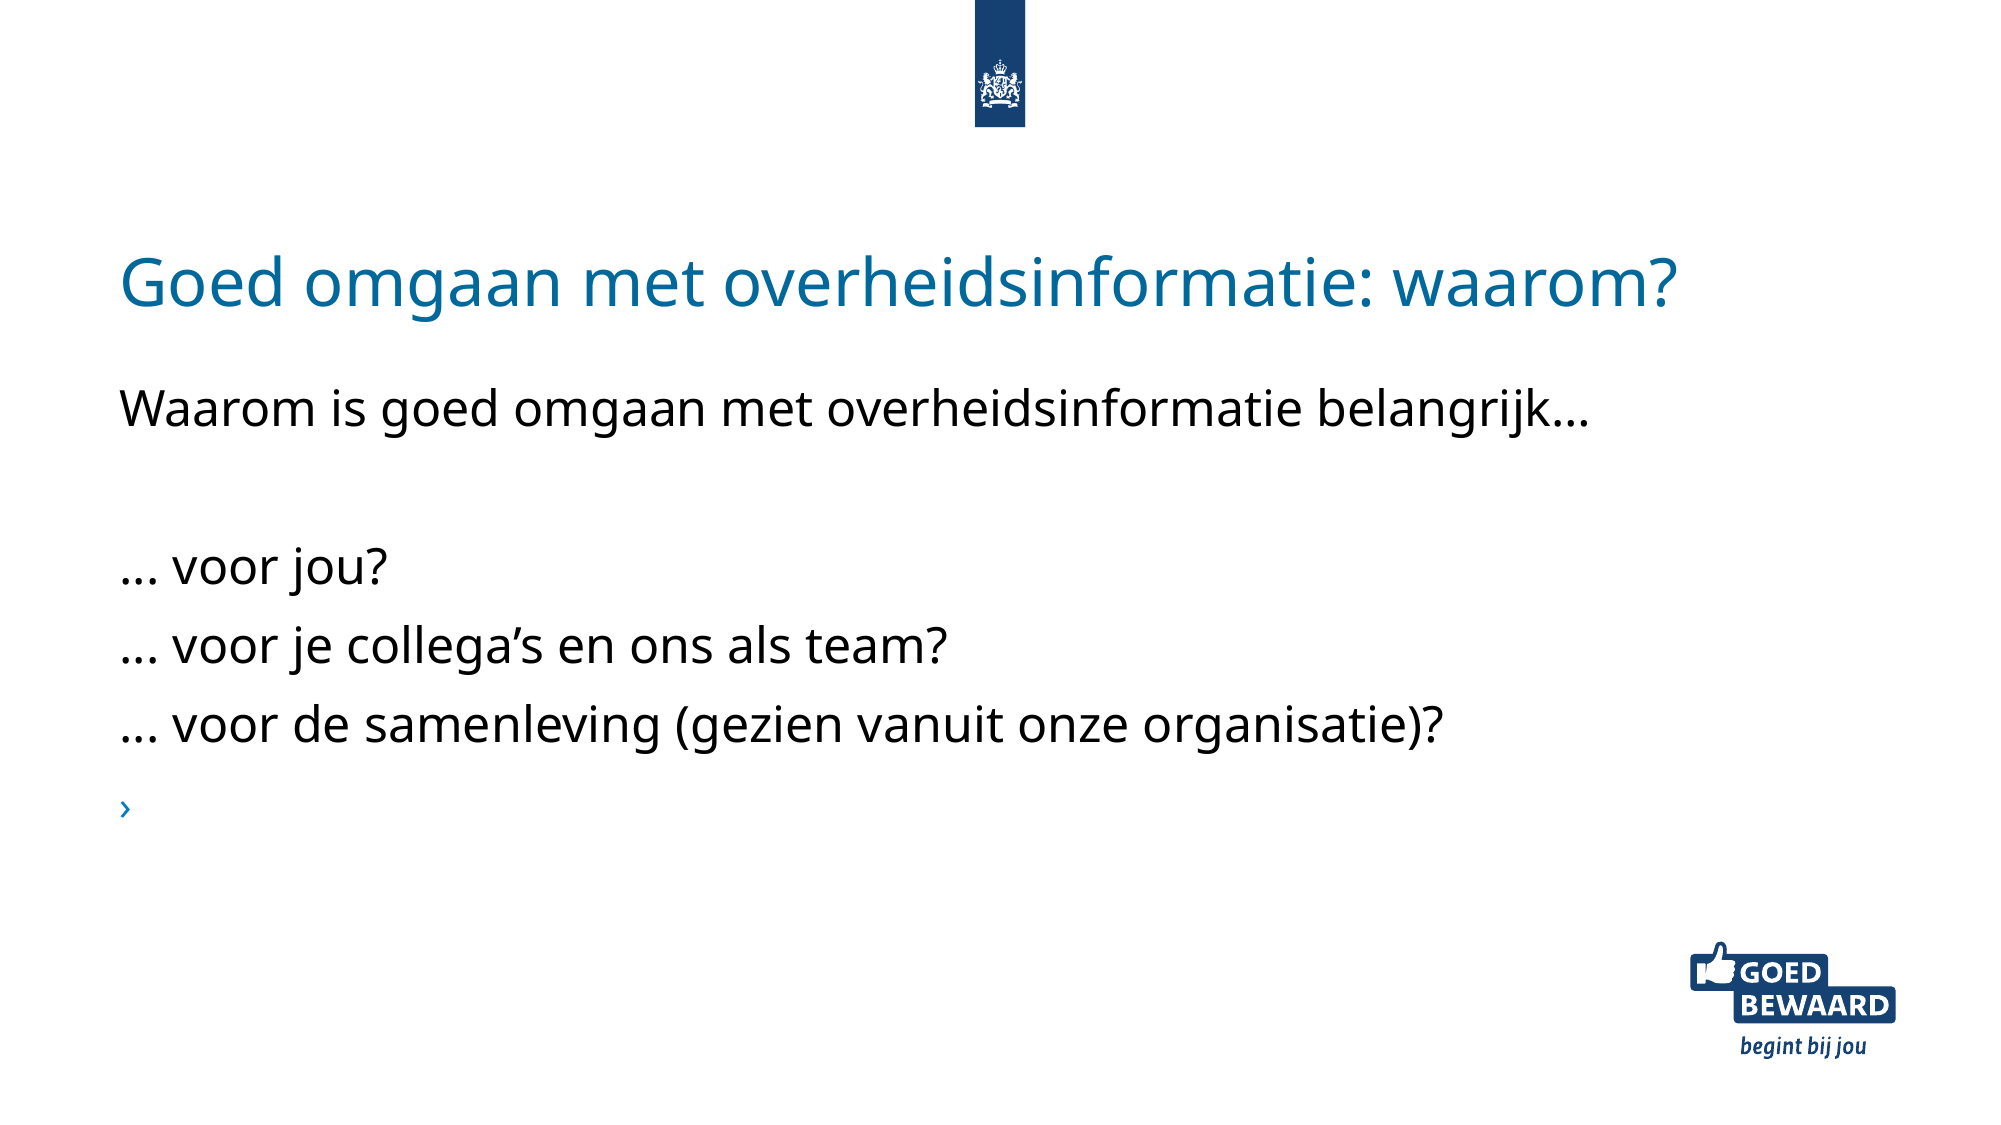

Goed omgaan met overheidsinformatie: waarom?
# Waarom is goed omgaan met overheidsinformatie belangrijk…
... voor jou?
... voor je collega’s en ons als team?
... voor de samenleving (gezien vanuit onze organisatie)?